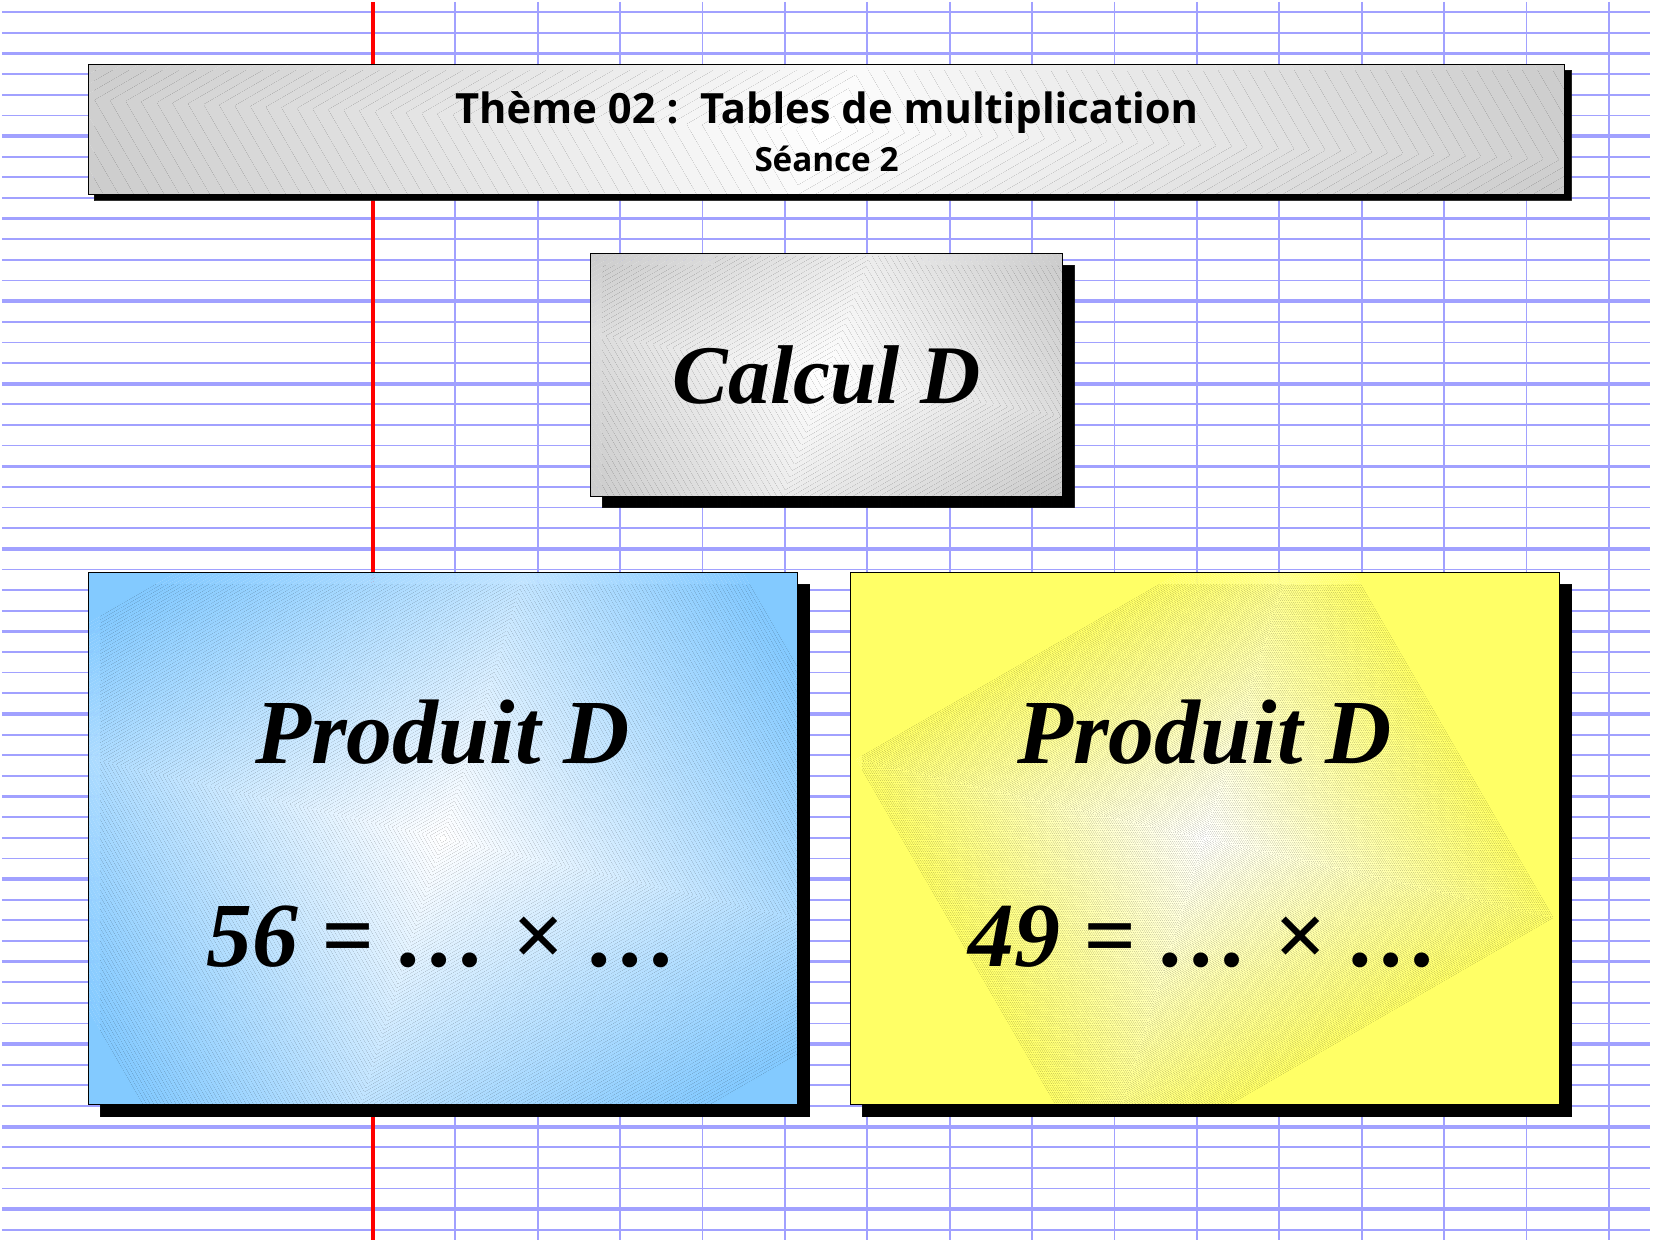

Thème 02 : Tables de multiplication
Séance 2
Calcul D
9
0
1
2
3
4
5
6
7
8
Produit D
56 = … × …
Produit D
49 = … × …